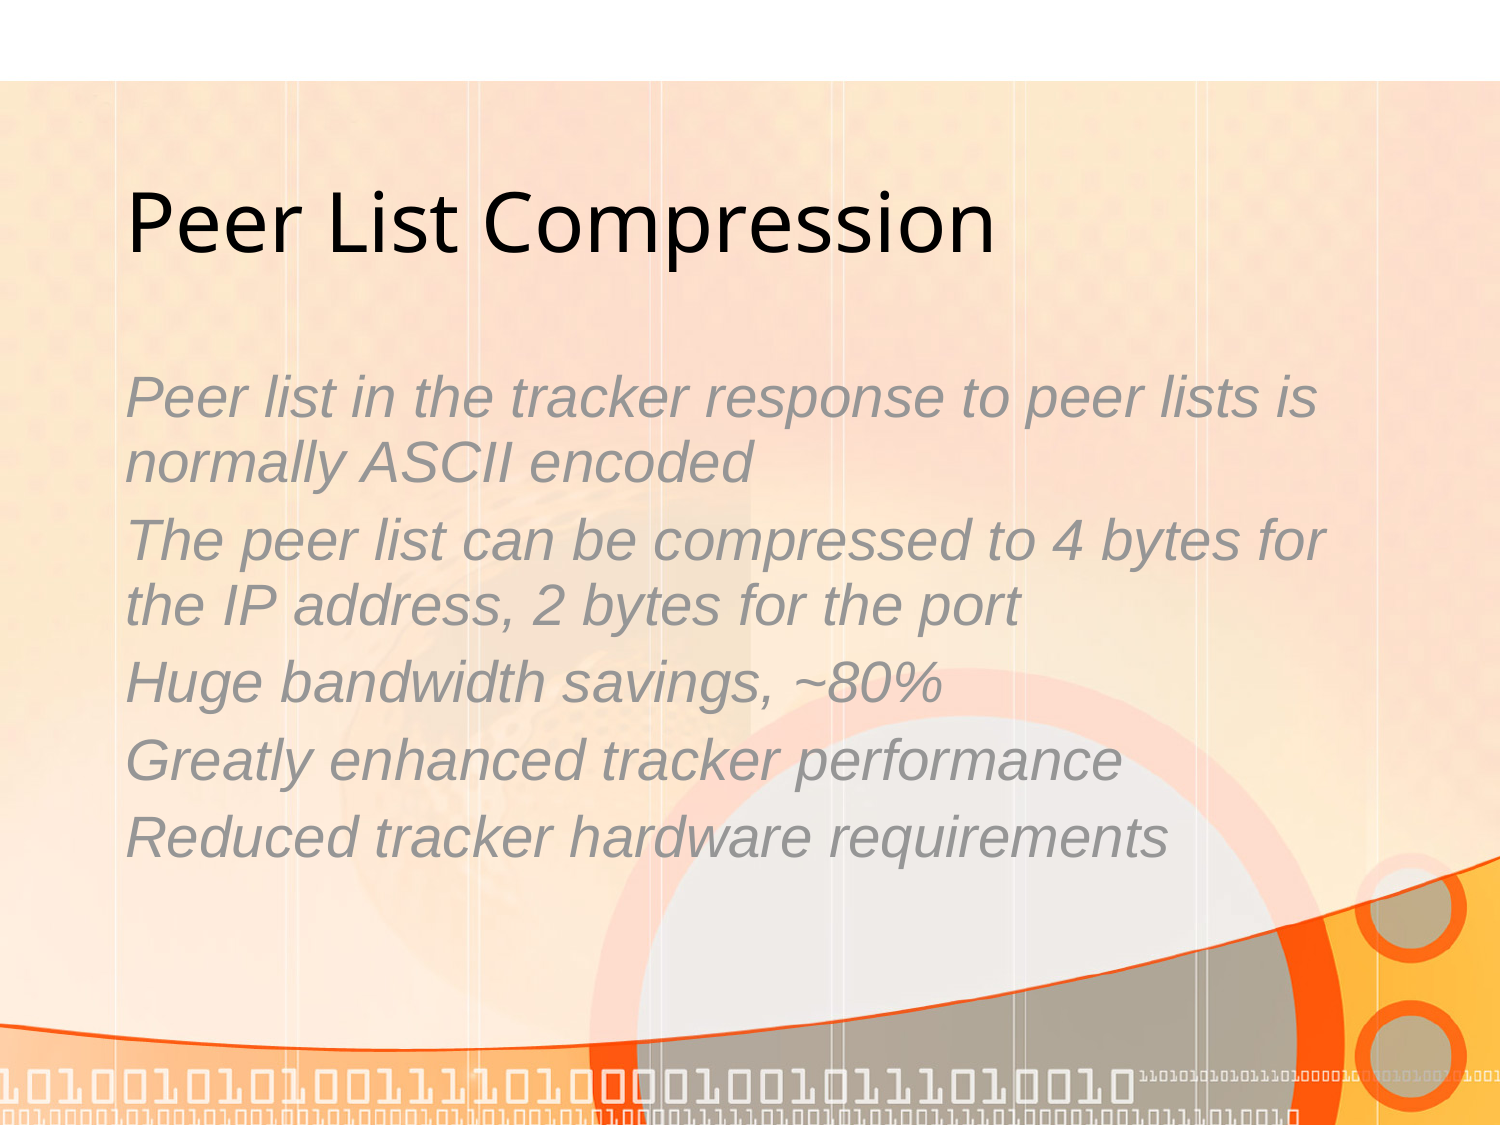

# Peer List Compression
Peer list in the tracker response to peer lists is normally ASCII encoded
The peer list can be compressed to 4 bytes for the IP address, 2 bytes for the port
Huge bandwidth savings, ~80%
Greatly enhanced tracker performance
Reduced tracker hardware requirements